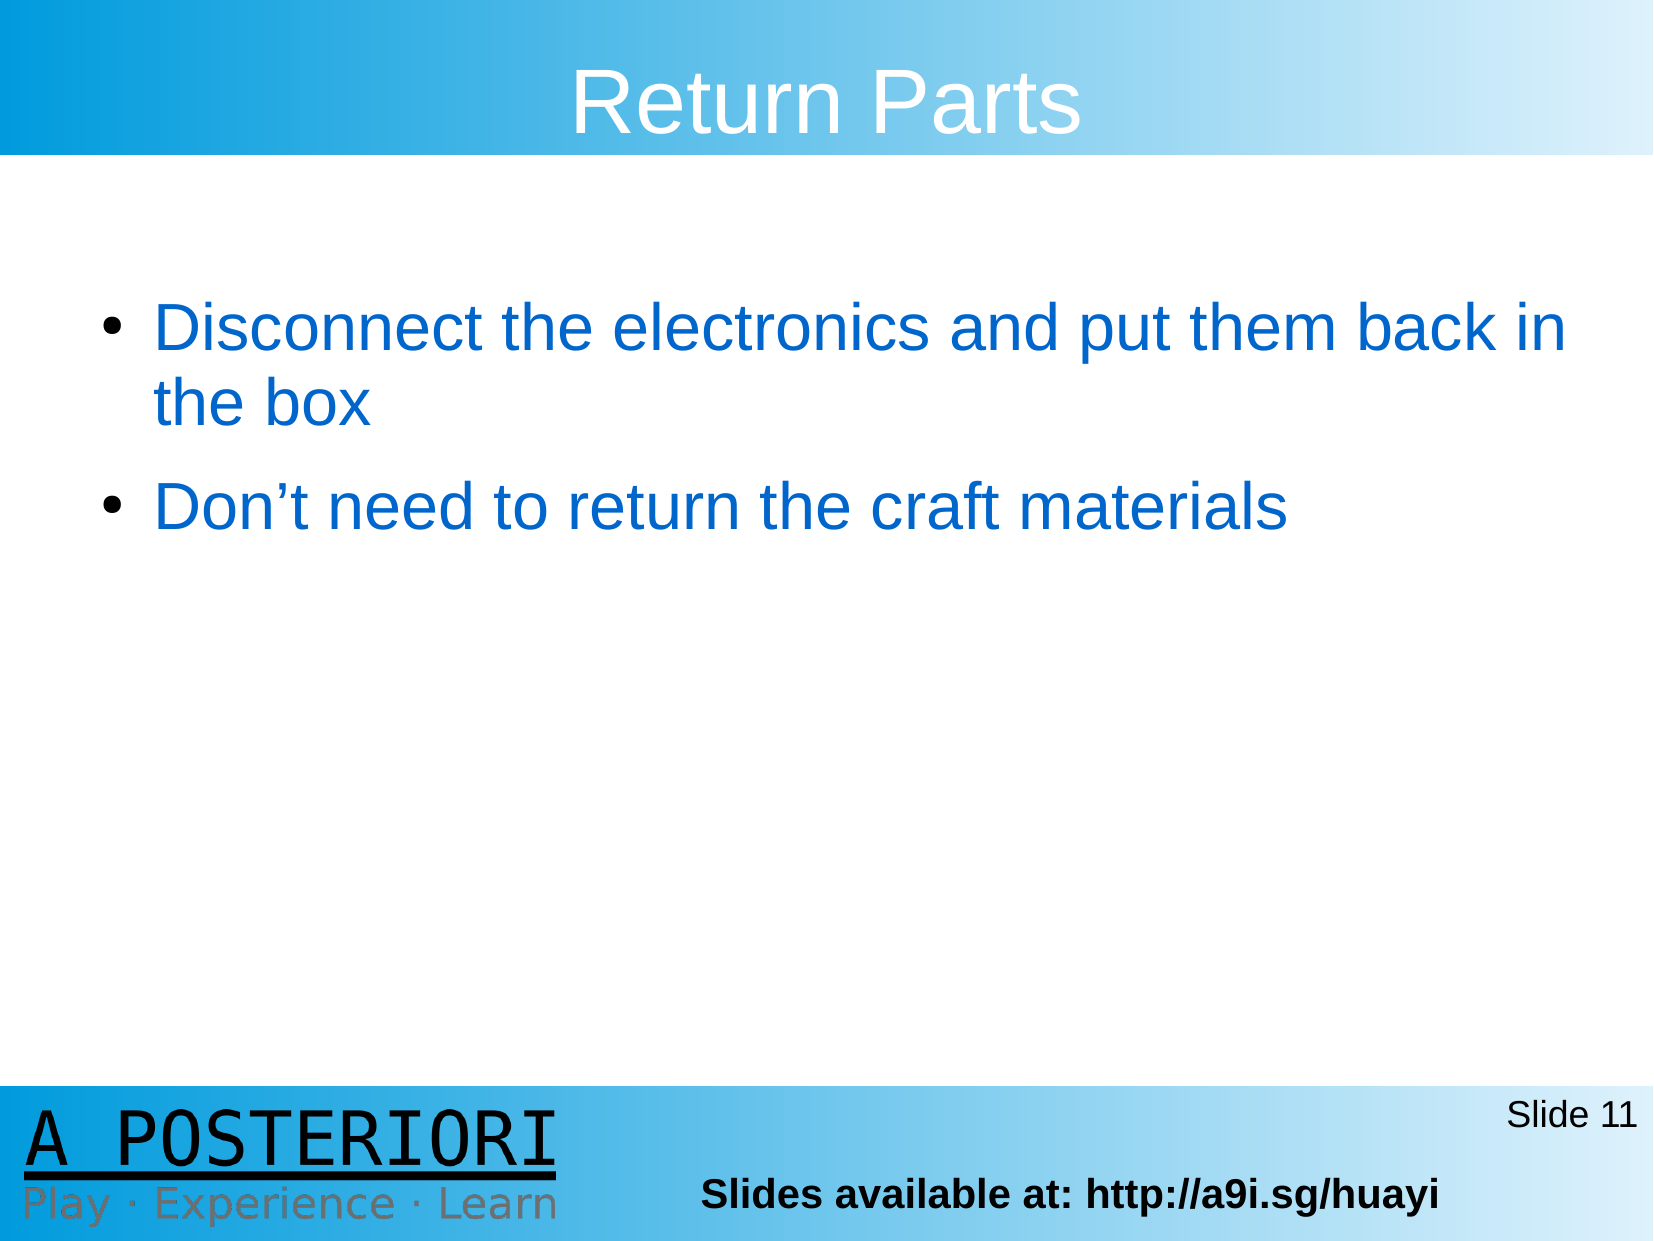

# Return Parts
Disconnect the electronics and put them back in the box
Don’t need to return the craft materials